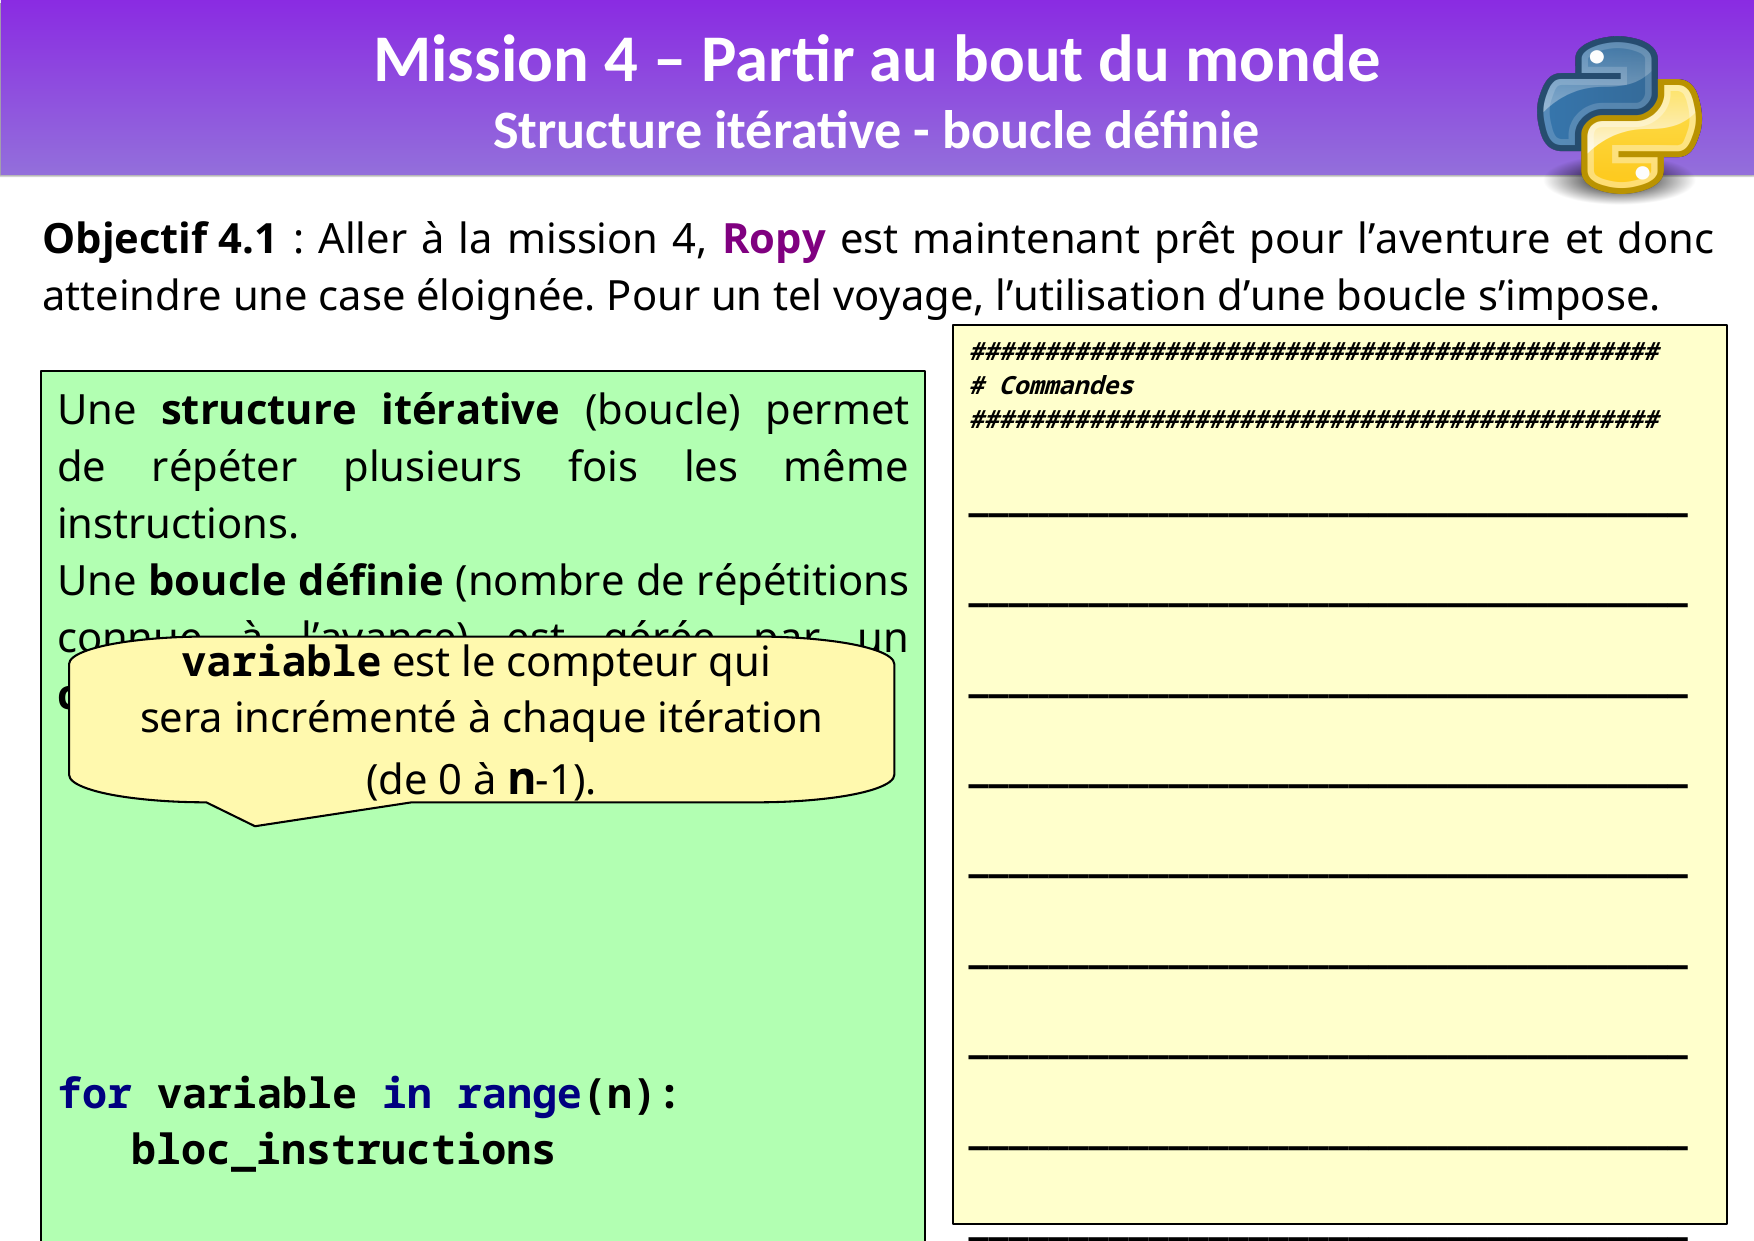

Mission 4 – Partir au bout du monde
Structure itérative - boucle définie
Objectif 4.1 : Aller à la mission 4, Ropy est maintenant prêt pour l’aventure et donc atteindre une case éloignée. Pour un tel voyage, l’utilisation d’une boucle s’impose.
##############################################
# Commandes
##############################################
____________________________________
____________________________________
____________________________________
____________________________________
____________________________________
____________________________________
____________________________________
____________________________________
____________________________________
____________________________________
____________________________________
____________________________________
Une structure itérative (boucle) permet de répéter plusieurs fois les même instructions.
Une boucle définie (nombre de répétitions connue à l’avance) est gérée par un compteur.
for variable in range(n):
	bloc_instructions
Par exemple : répéter 3 fois l’avancement d’un pas du robot :
for i in range(3):
	rp_avancer()
variable est le compteur qui
sera incrémenté à chaque itération
(de 0 à n-1).